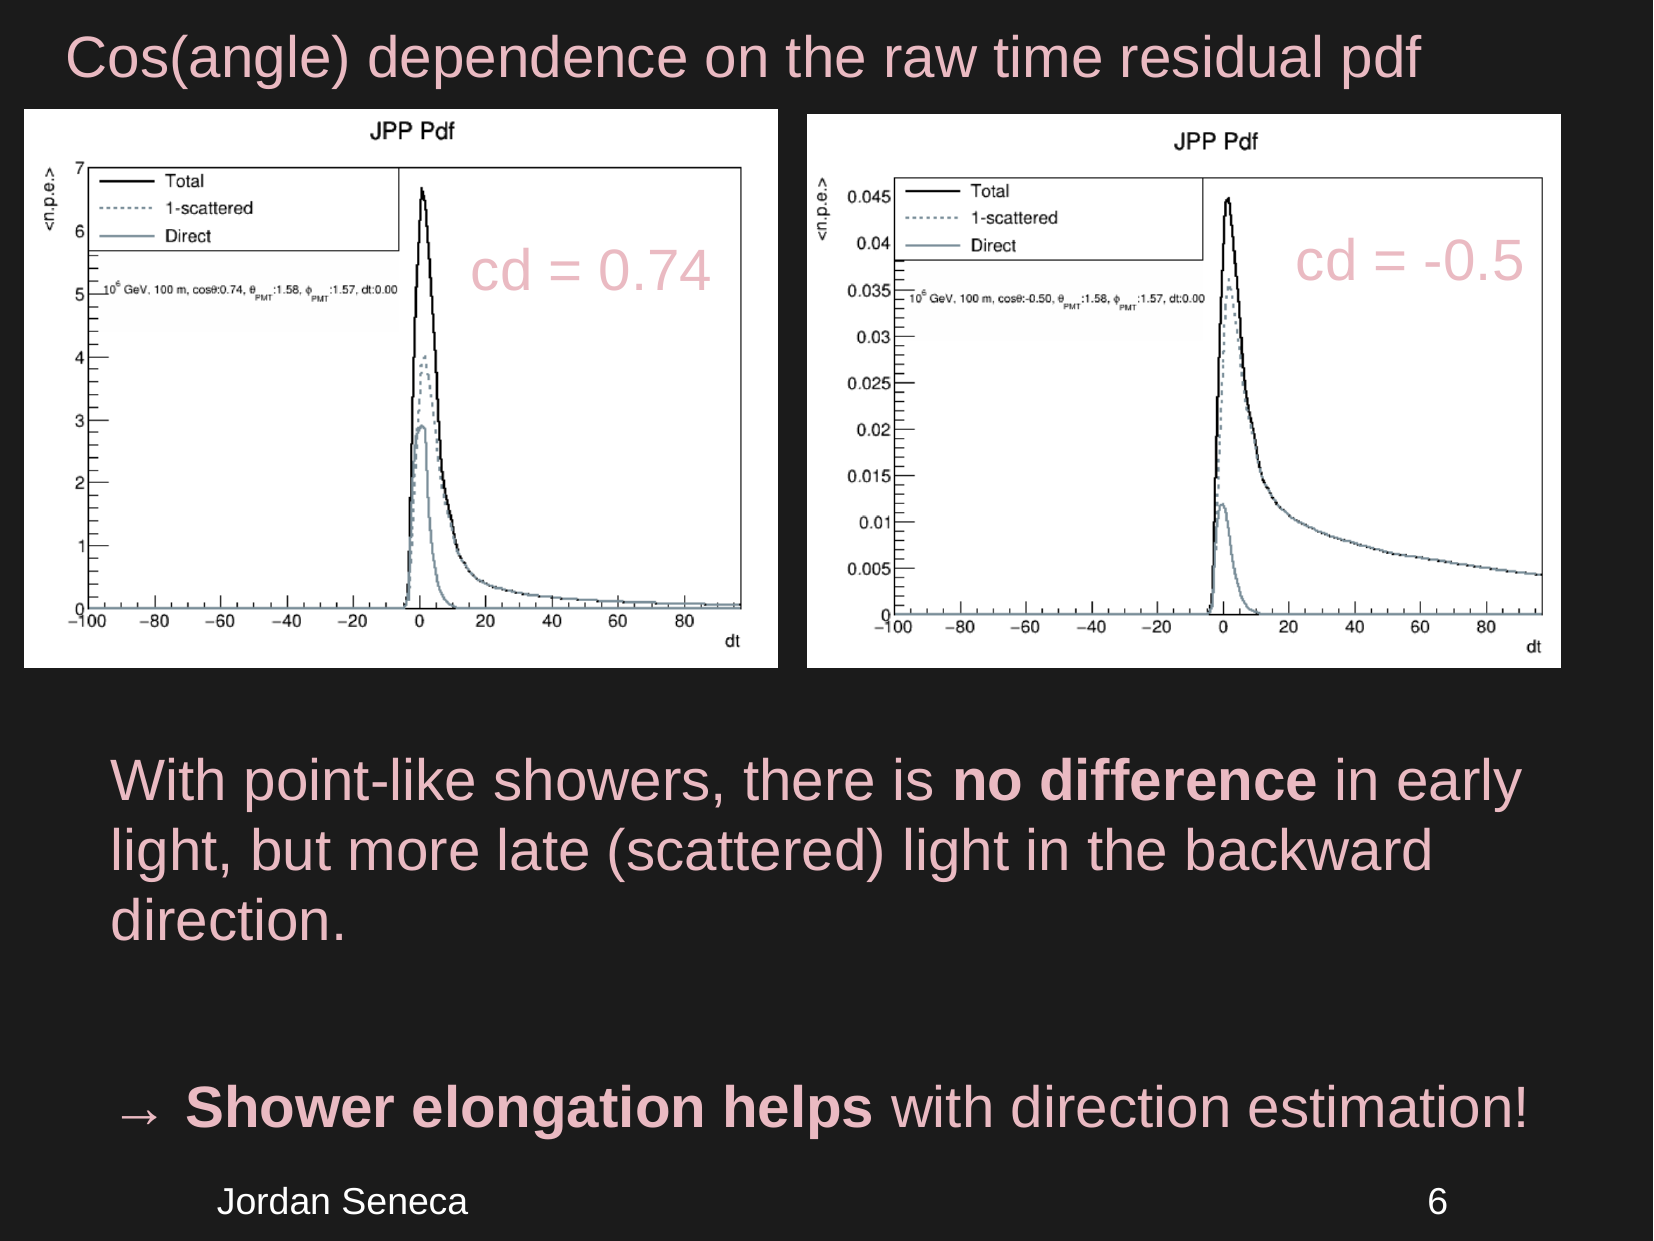

Cos(angle) dependence on the raw time residual pdf
cd = -0.5
cd = 0.74
Plot information
With point-like showers, there is no difference in early light, but more late (scattered) light in the backward direction.
→ Shower elongation helps with direction estimation!